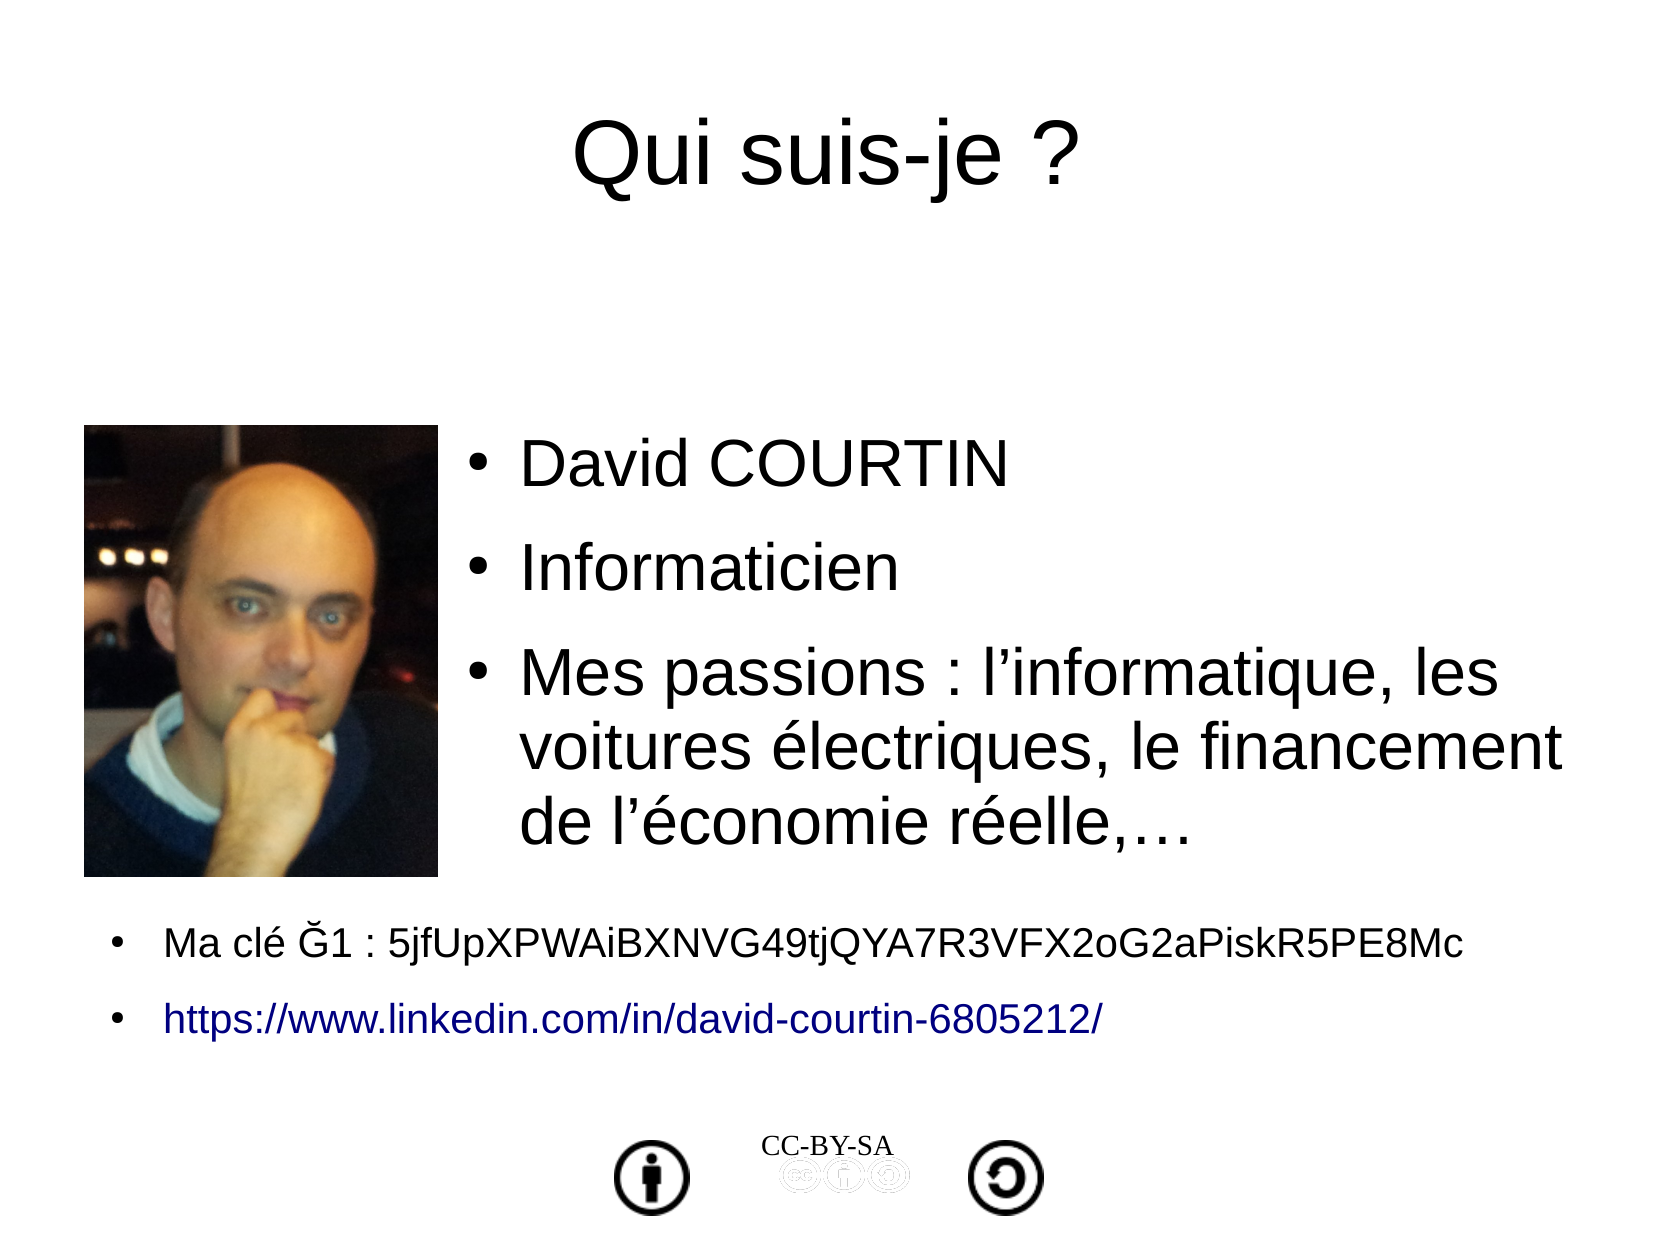

# Qui suis-je ?
David COURTIN
Informaticien
Mes passions : l’informatique, les voitures électriques, le financement de l’économie réelle,…
Ma clé Ğ1 : 5jfUpXPWAiBXNVG49tjQYA7R3VFX2oG2aPiskR5PE8Mc
https://www.linkedin.com/in/david-courtin-6805212/